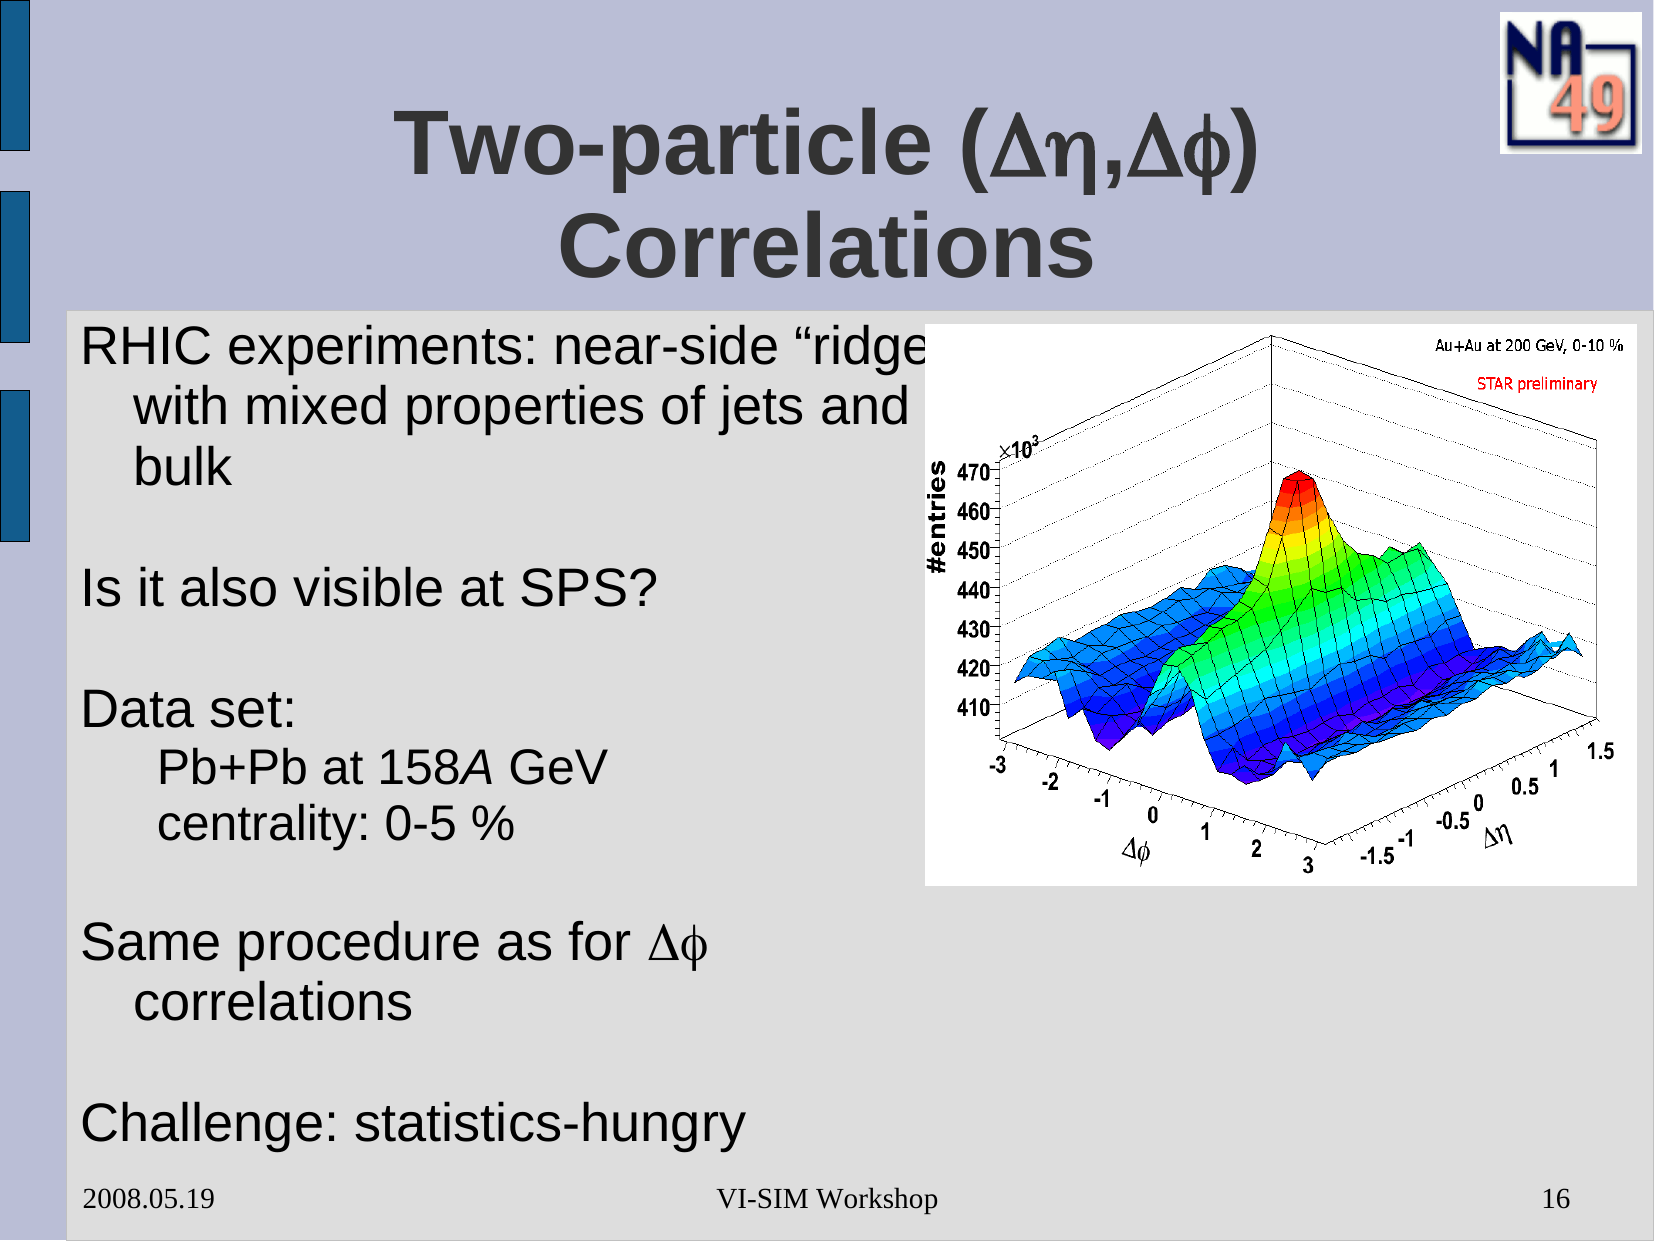

# Two-particle (Dh,Df) Correlations
RHIC experiments: near-side “ridge”, with mixed properties of jets and bulk
Is it also visible at SPS?
Data set:
Pb+Pb at 158A GeV
centrality: 0-5 %
Same procedure as for Df correlations
Challenge: statistics-hungry
2008.05.19
VI-SIM Workshop
16